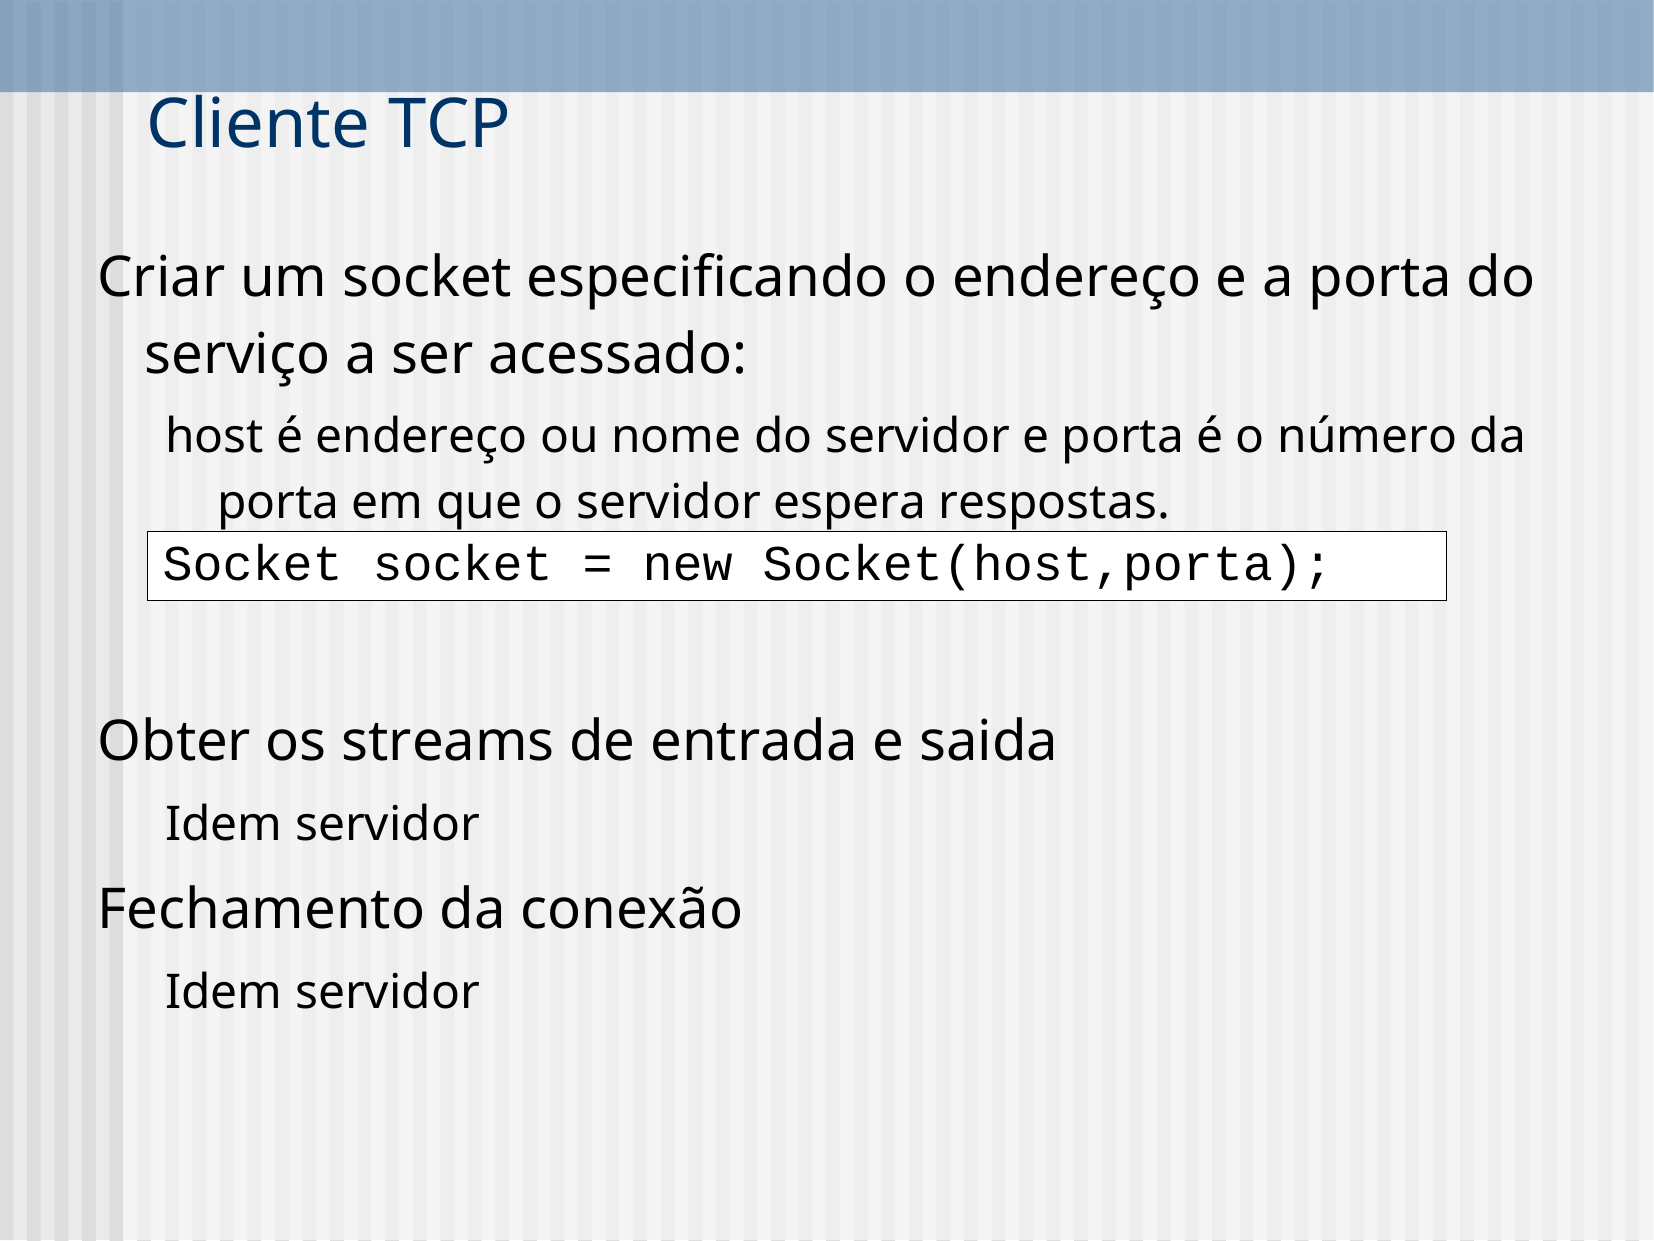

# Cliente TCP
 Criar um socket especificando o endereço e a porta do serviço a ser acessado:
host é endereço ou nome do servidor e porta é o número da porta em que o servidor espera respostas.
 Obter os streams de entrada e saida
Idem servidor
 Fechamento da conexão
Idem servidor
Socket socket = new Socket(host,porta);